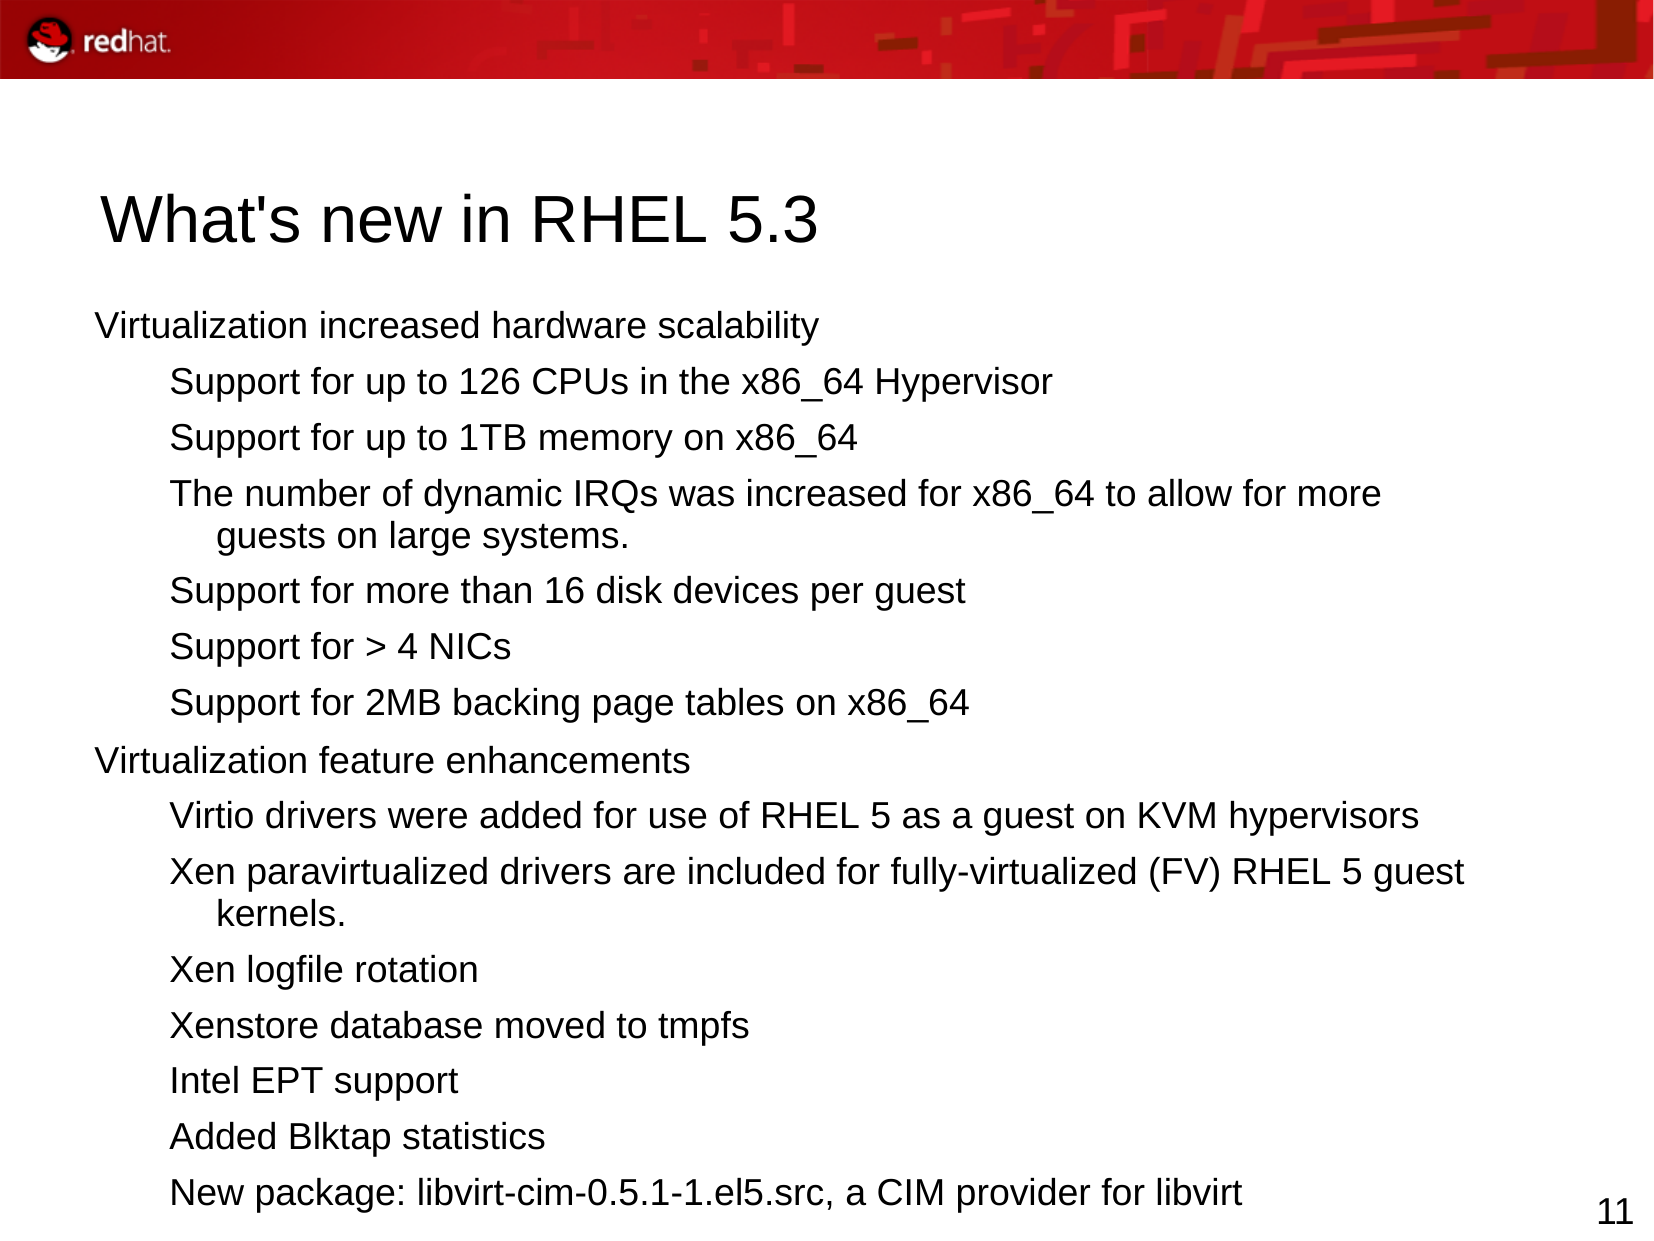

# What's new in RHEL 5.3
Virtualization increased hardware scalability
Support for up to 126 CPUs in the x86_64 Hypervisor
Support for up to 1TB memory on x86_64
The number of dynamic IRQs was increased for x86_64 to allow for more guests on large systems.
Support for more than 16 disk devices per guest
Support for > 4 NICs
Support for 2MB backing page tables on x86_64
Virtualization feature enhancements
Virtio drivers were added for use of RHEL 5 as a guest on KVM hypervisors
Xen paravirtualized drivers are included for fully-virtualized (FV) RHEL 5 guest kernels.
Xen logfile rotation
Xenstore database moved to tmpfs
Intel EPT support
Added Blktap statistics
New package: libvirt-cim-0.5.1-1.el5.src, a CIM provider for libvirt